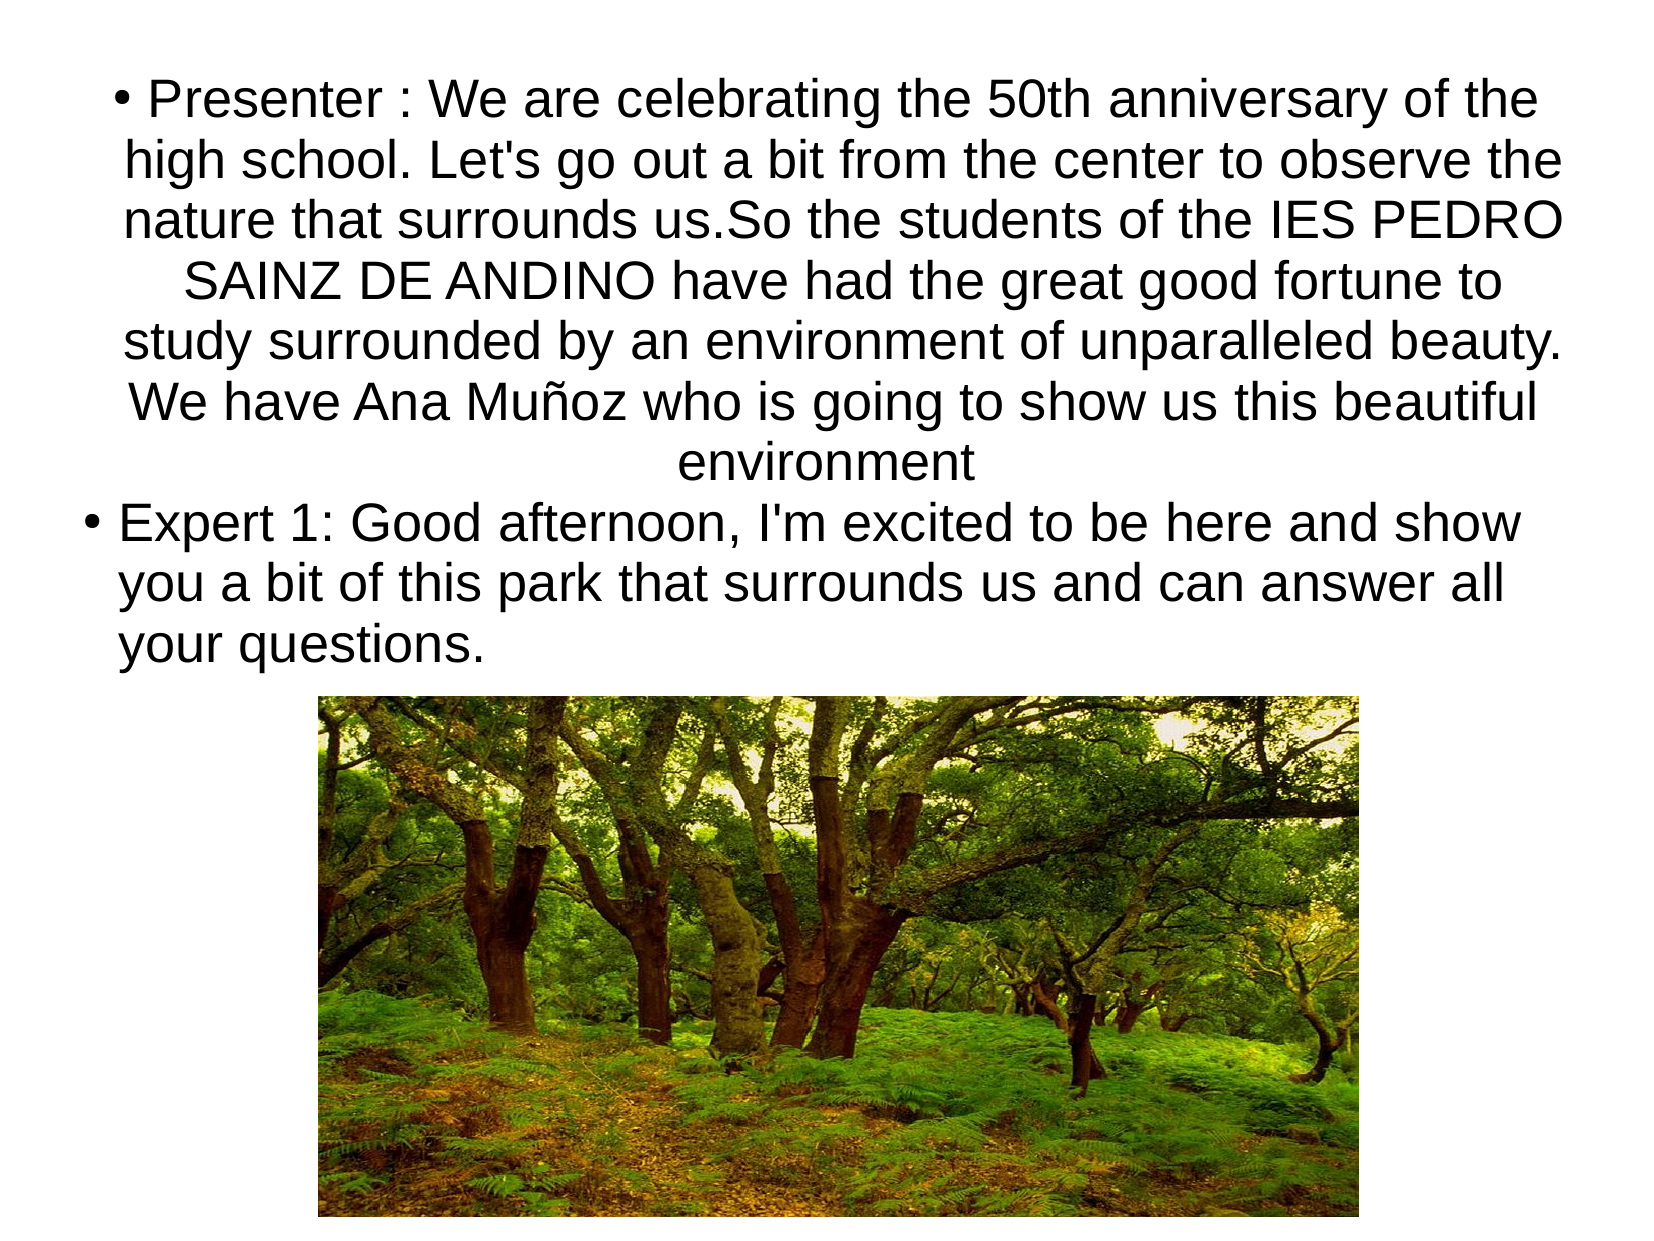

# Presenter : We are celebrating the 50th anniversary of the high school. Let's go out a bit from the center to observe the nature that surrounds us.So the students of the IES PEDRO SAINZ DE ANDINO have had the great good fortune to study surrounded by an environment of unparalleled beauty.
 We have Ana Muñoz who is going to show us this beautiful environment
Expert 1: Good afternoon, I'm excited to be here and show you a bit of this park that surrounds us and can answer all your questions.